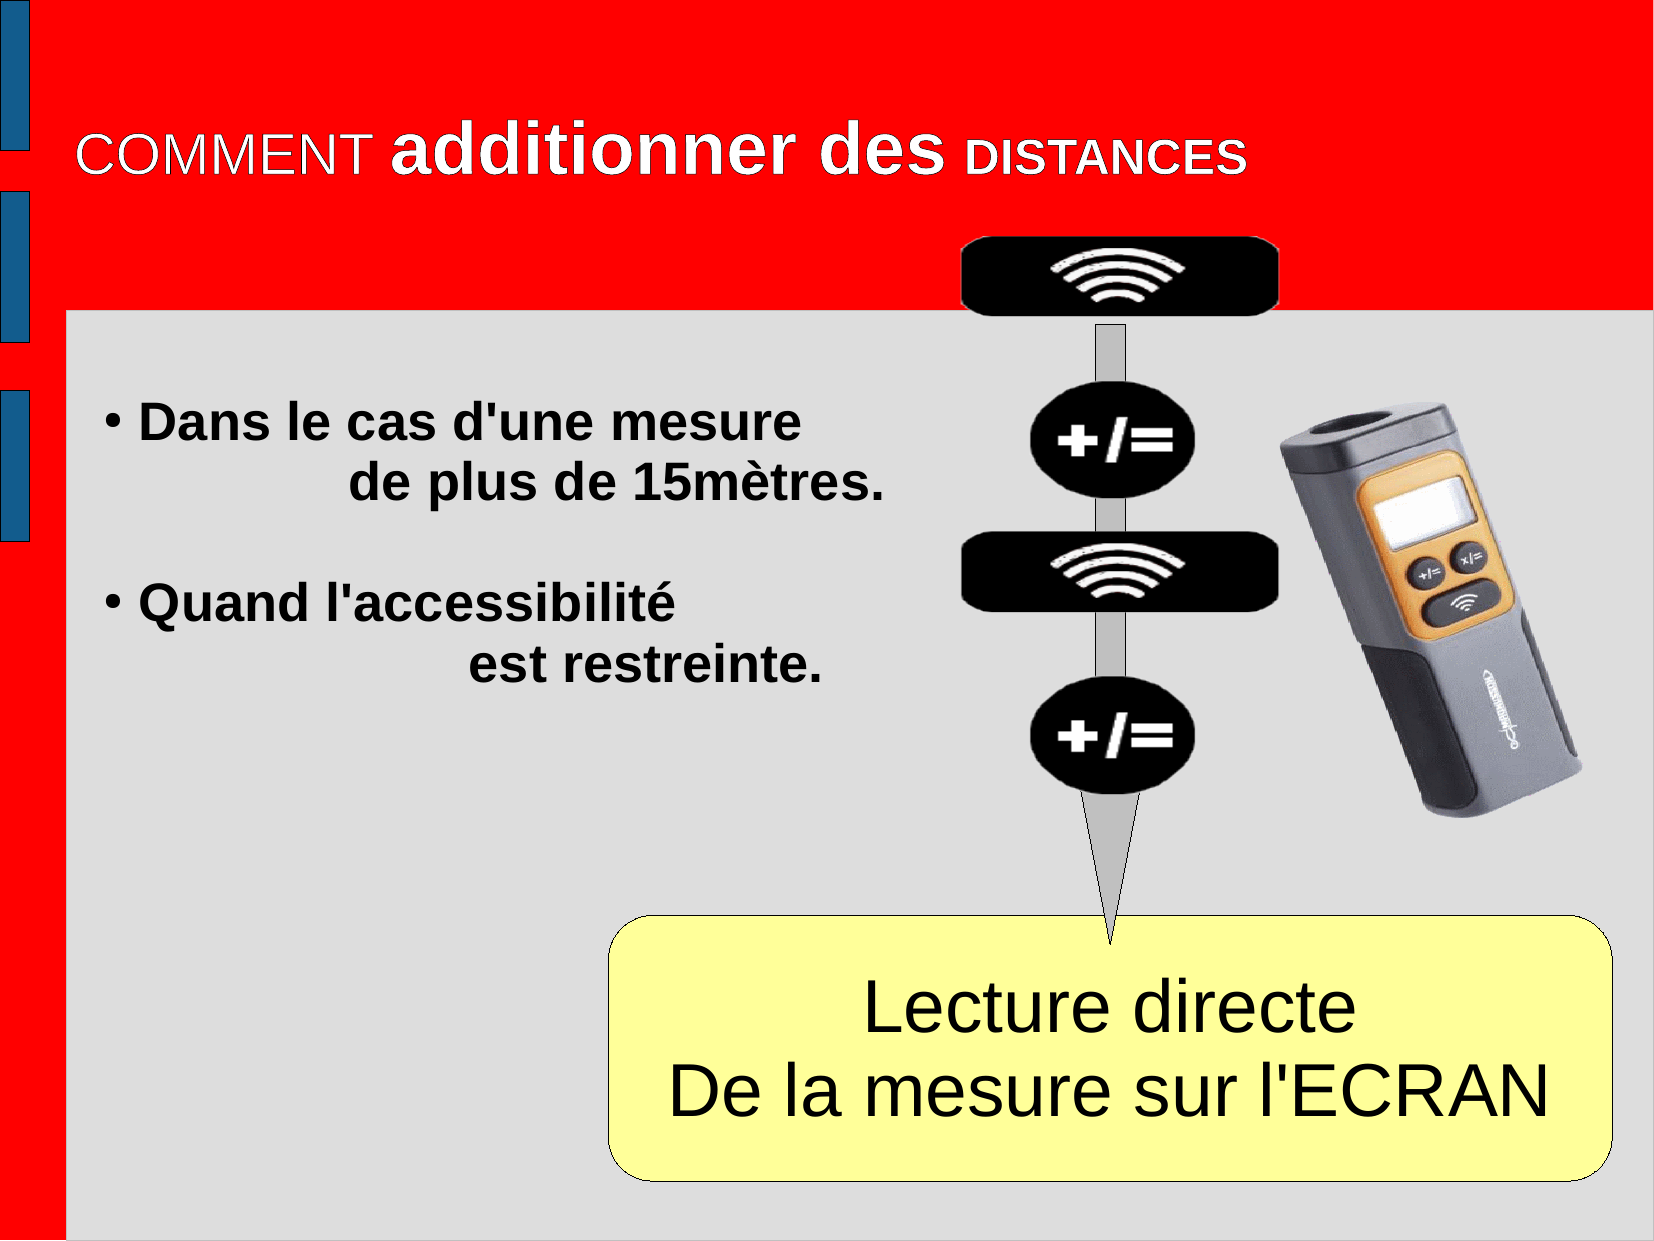

COMMENT additionner des DISTANCES
Dans le cas d'une mesure
 de plus de 15mètres.
Quand l'accessibilité
 est restreinte.
Lecture directe
De la mesure sur l'ECRAN